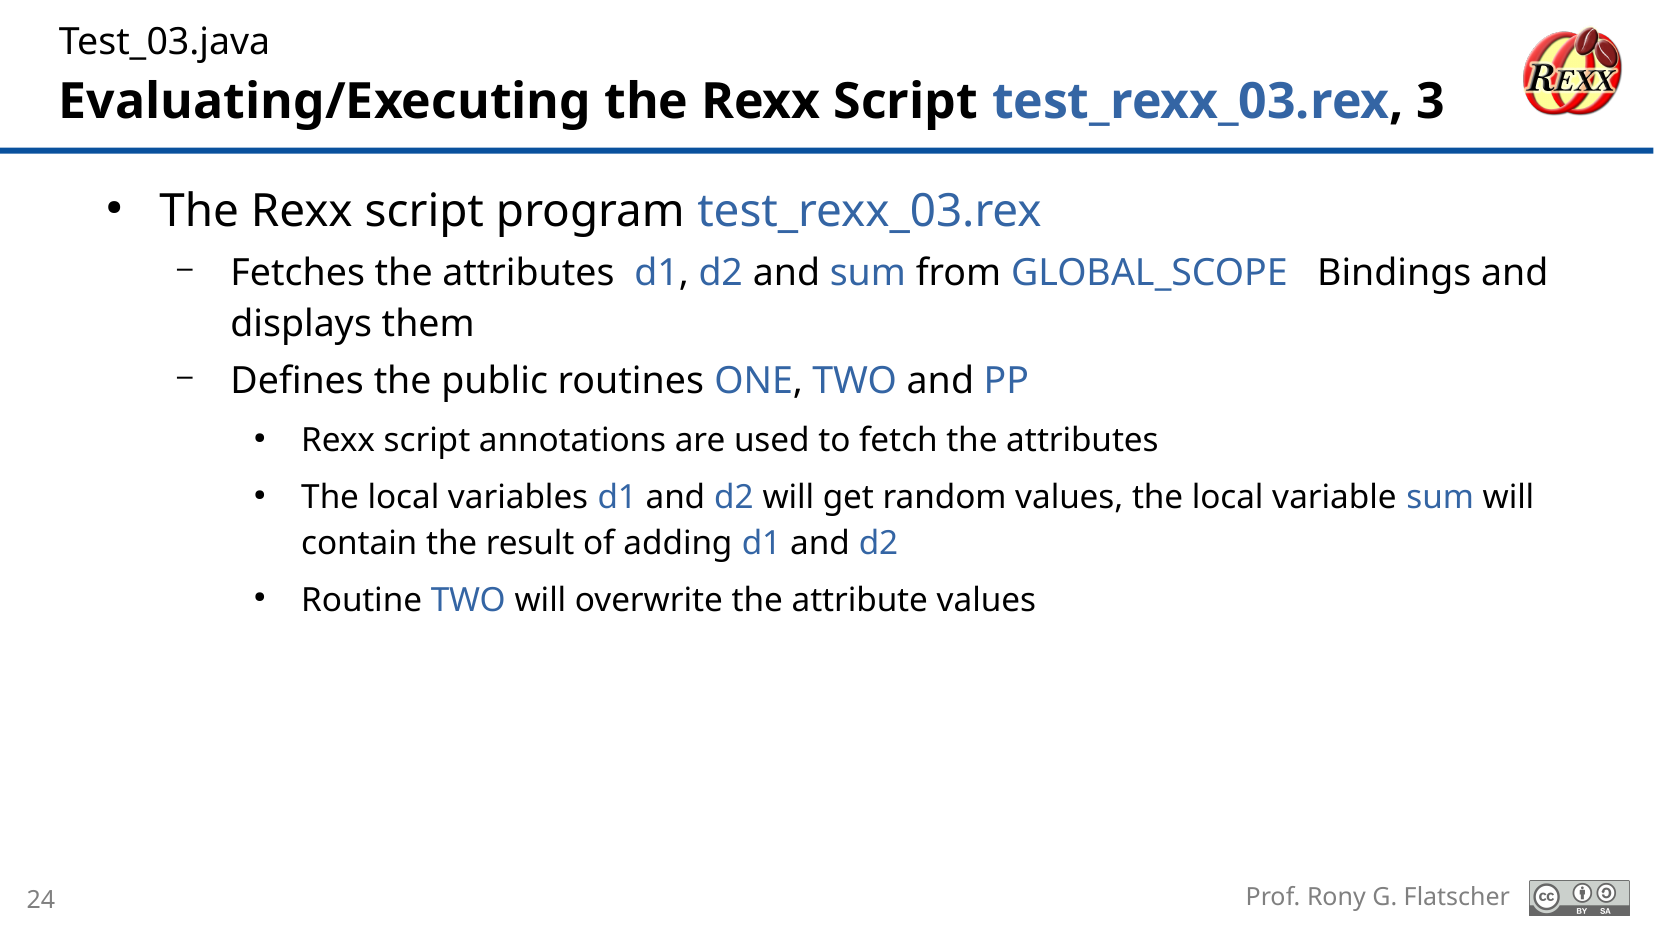

Test_03.java
Evaluating/Executing the Rexx Script test_rexx_03.rex, 3
# The Rexx script program test_rexx_03.rex
Fetches the attributes d1, d2 and sum from GLOBAL_SCOPE Bindings and displays them
Defines the public routines ONE, TWO and PP
Rexx script annotations are used to fetch the attributes
The local variables d1 and d2 will get random values, the local variable sum will contain the result of adding d1 and d2
Routine TWO will overwrite the attribute values